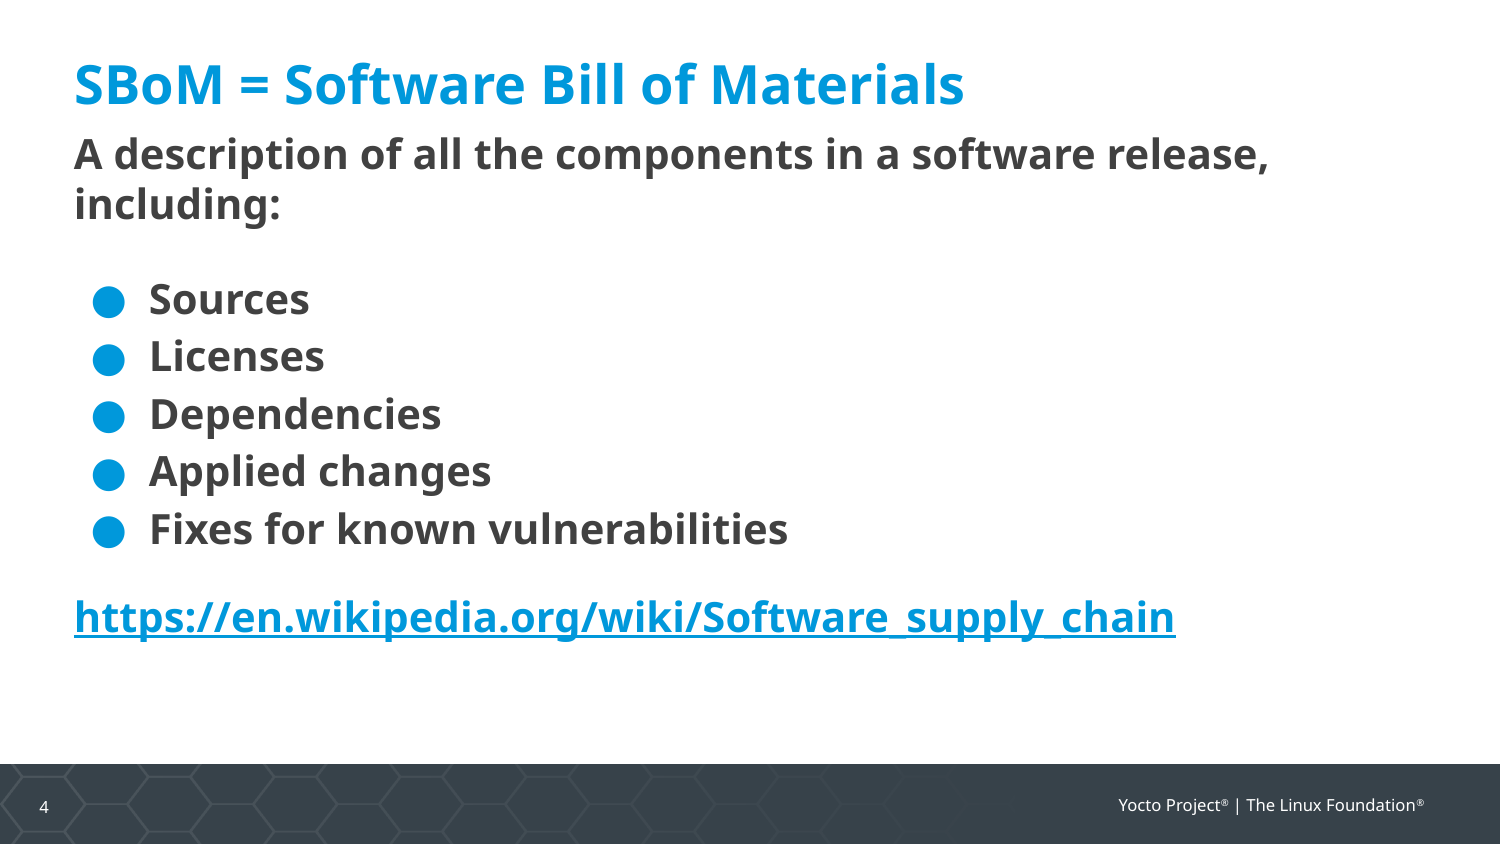

# SBoM = Software Bill of Materials
A description of all the components in a software release, including:
Sources
Licenses
Dependencies
Applied changes
Fixes for known vulnerabilities
https://en.wikipedia.org/wiki/Software_supply_chain